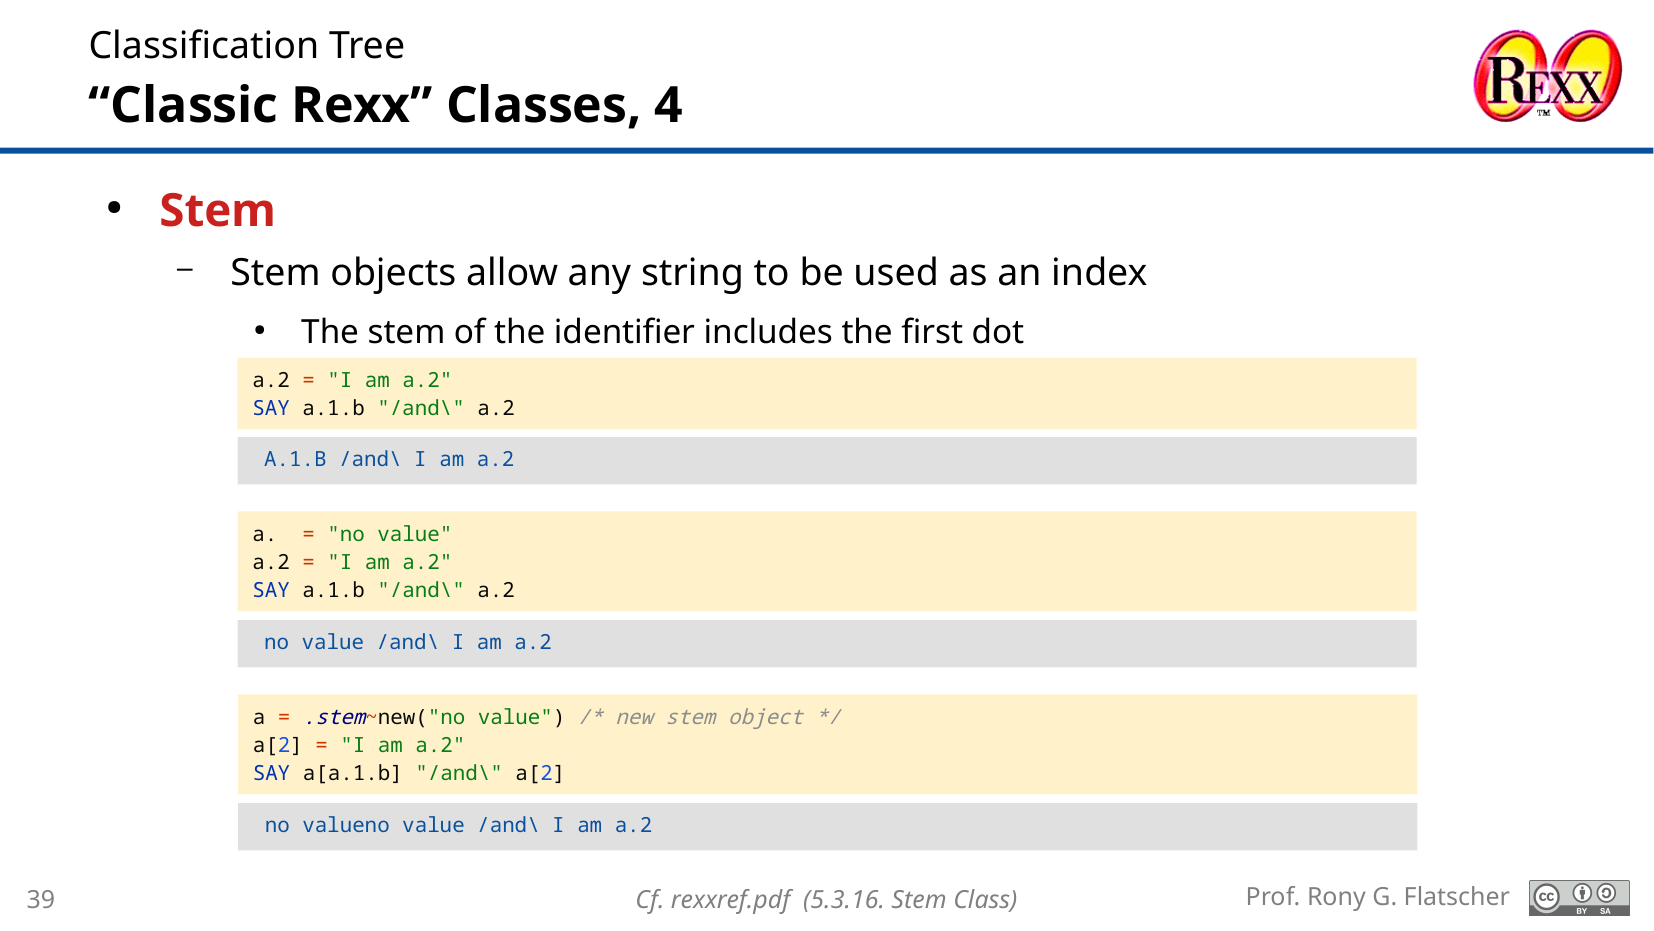

Classification Tree
“Classic Rexx” Classes, 4
# Stem
Stem objects allow any string to be used as an index
The stem of the identifier includes the first dot
a.2 = "I am a.2"
SAY a.1.b "/and\" a.2
A.1.B /and\ I am a.2
a. = "no value"
a.2 = "I am a.2"
SAY a.1.b "/and\" a.2
no value /and\ I am a.2
a = .stem~new("no value") /* new stem object */
a[2] = "I am a.2"
SAY a[a.1.b] "/and\" a[2]
no valueno value /and\ I am a.2
Cf. rexxref.pdf (5.3.16. Stem Class)